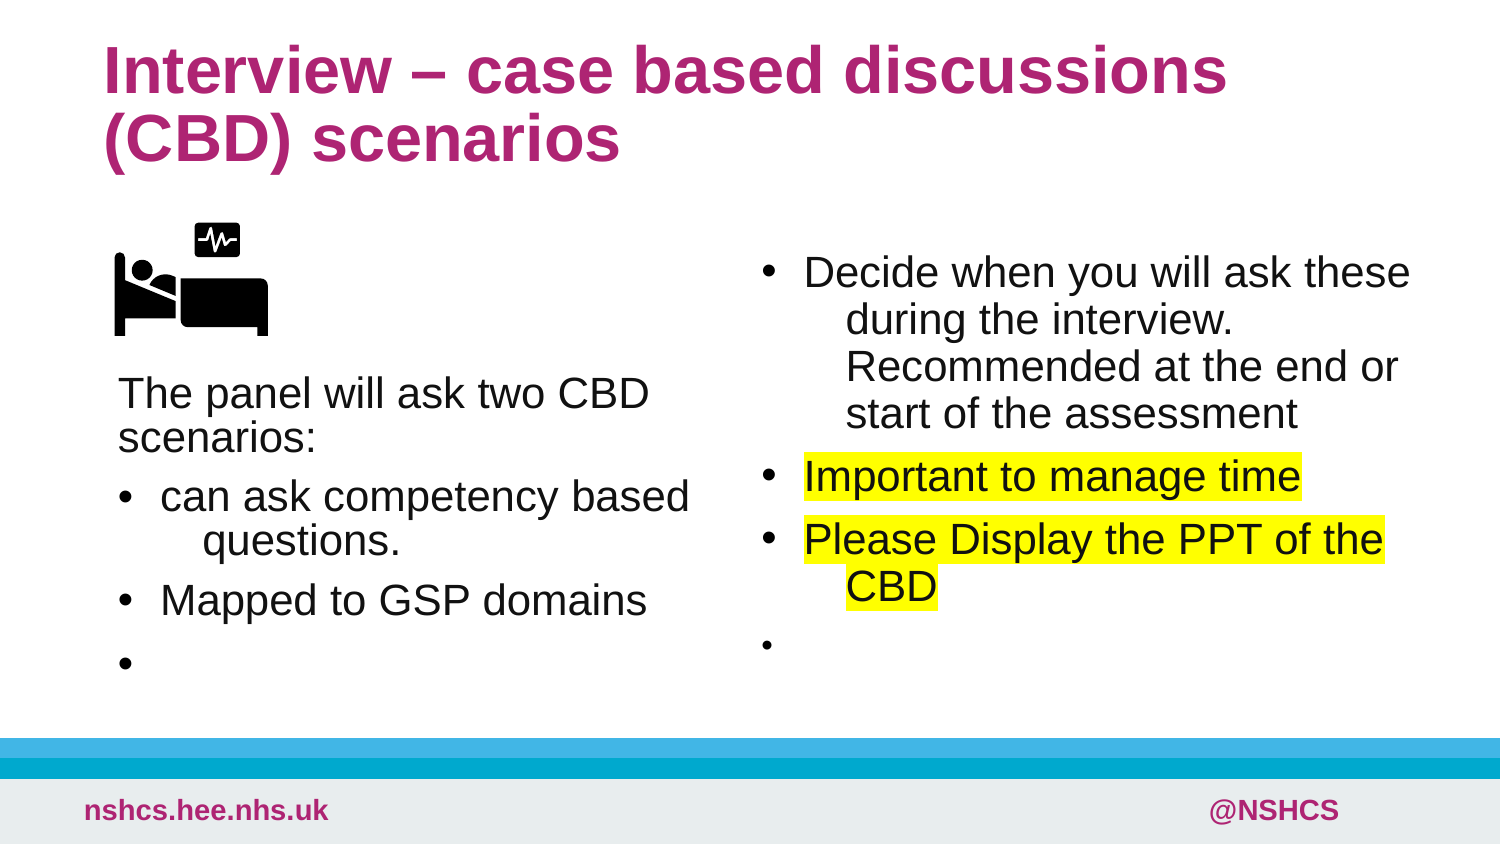

# Interview – case based discussions (CBD) scenarios
Decide when you will ask these during the interview. Recommended at the end or start of the assessment
Important to manage time
Please Display the PPT of the CBD
The panel will ask two CBD scenarios:
can ask competency based questions.
Mapped to GSP domains